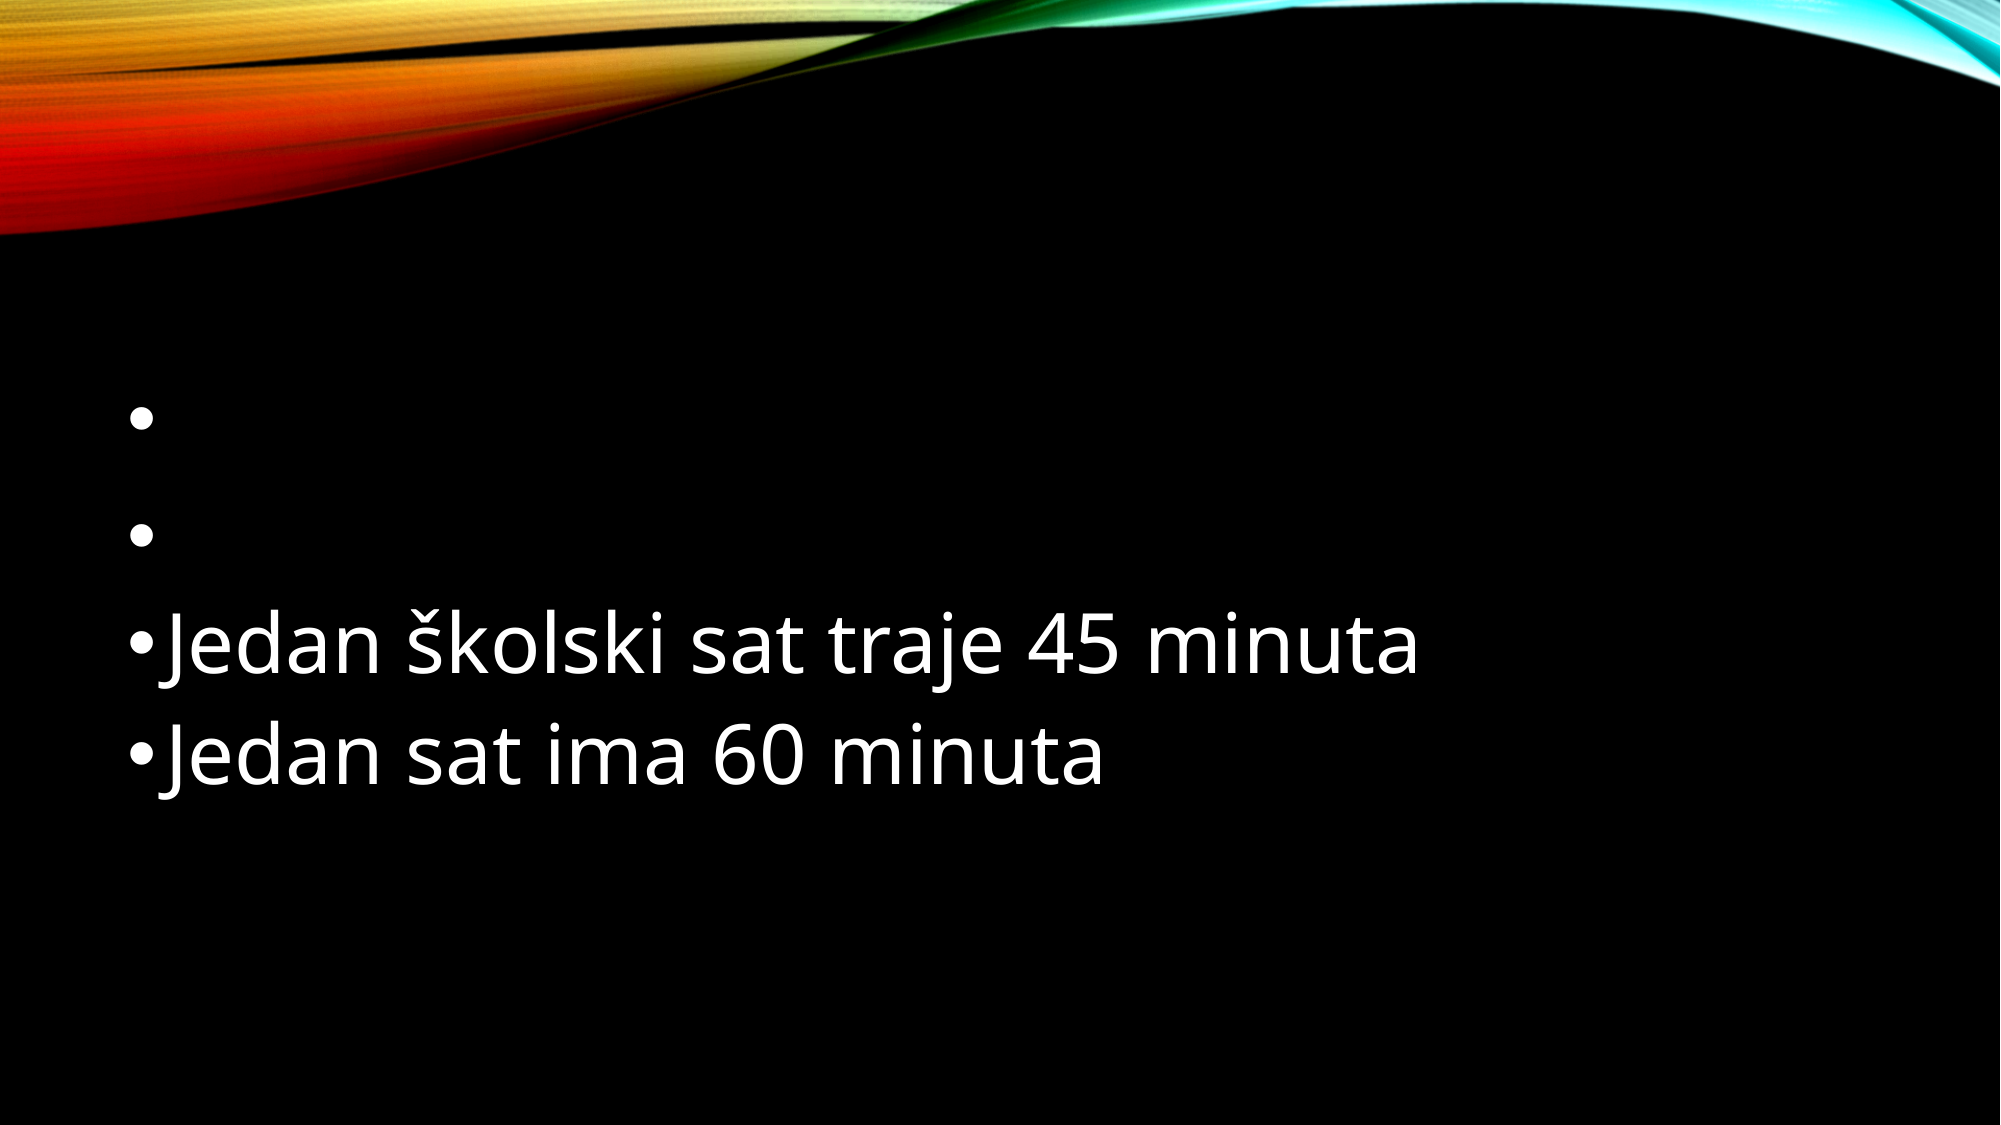

#
Jedan školski sat traje 45 minuta
Jedan sat ima 60 minuta